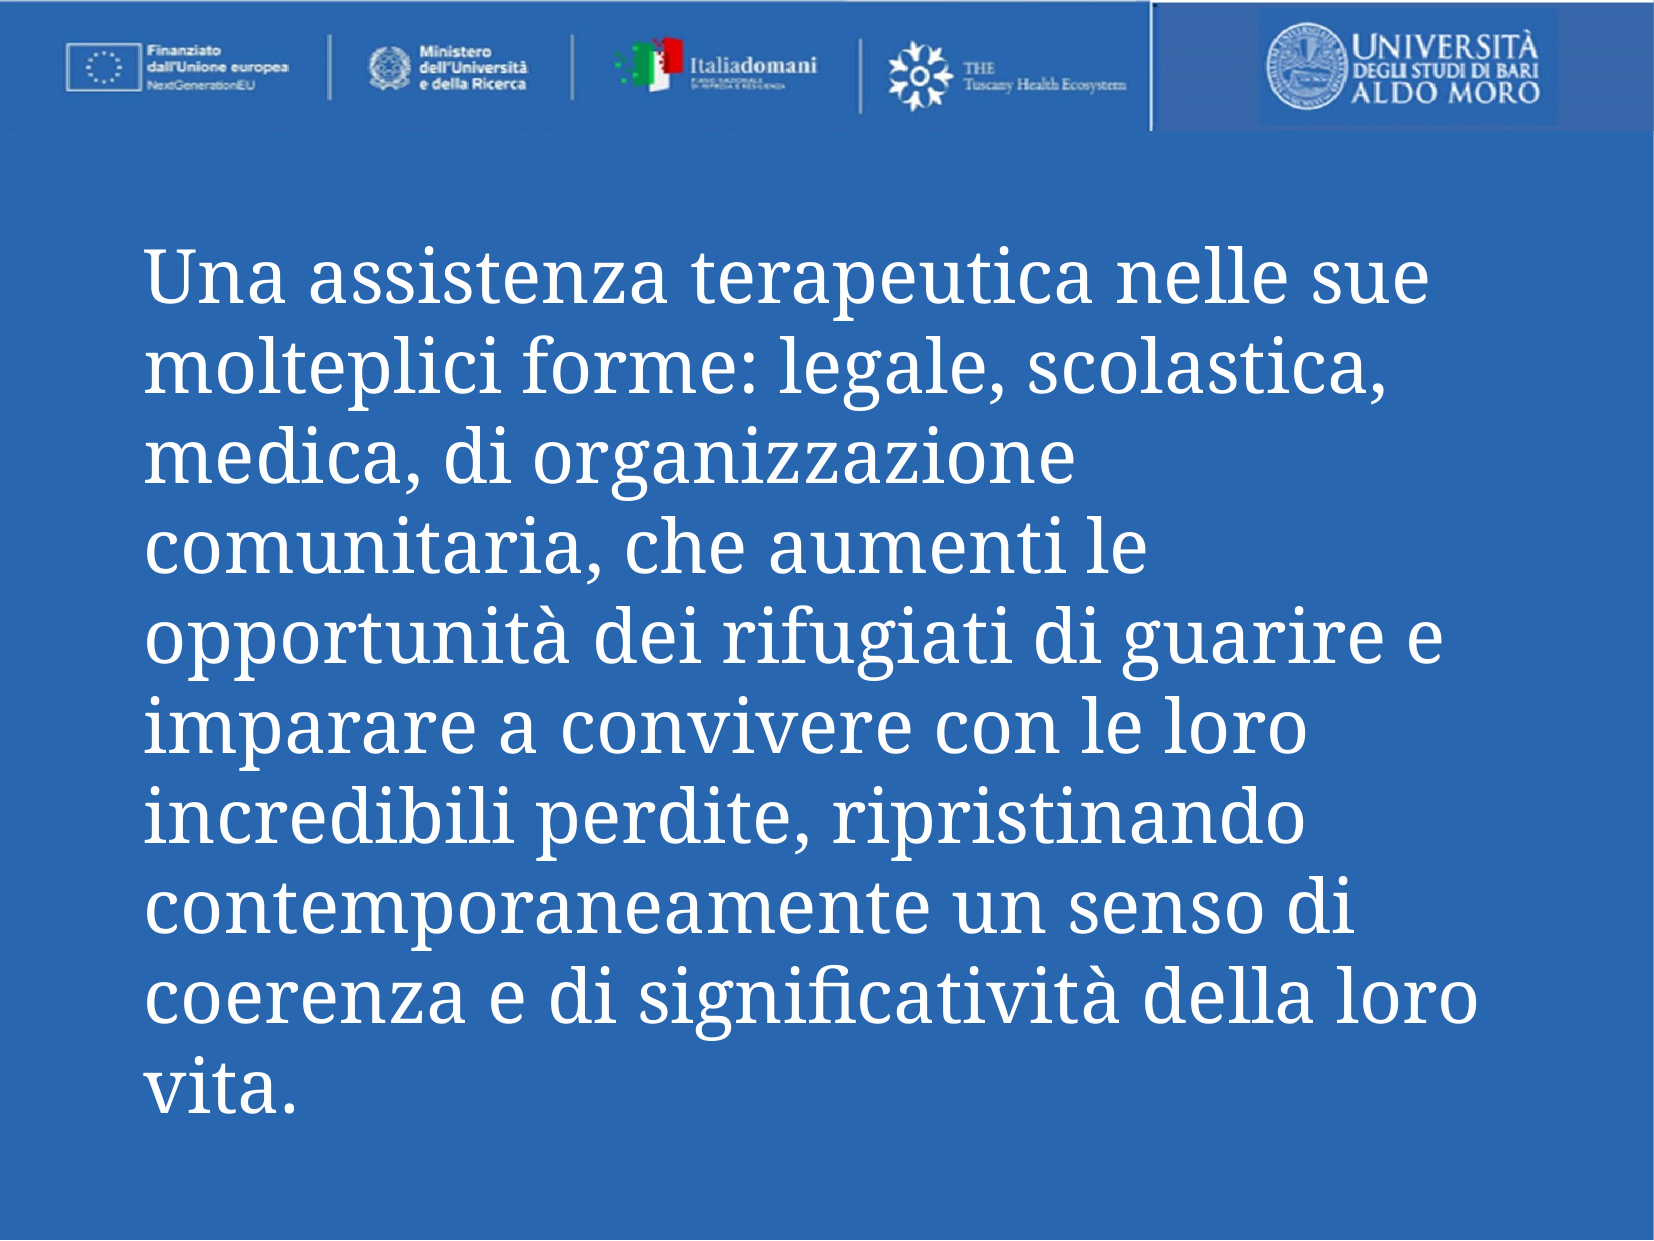

# Una assistenza terapeutica nelle sue molteplici forme: legale, scolastica, medica, di organizzazione comunitaria, che aumenti le opportunità dei rifugiati di guarire e imparare a convivere con le loro incredibili perdite, ripristinando contemporaneamente un senso di coerenza e di significatività della loro vita.
							 info@etnopsi.it